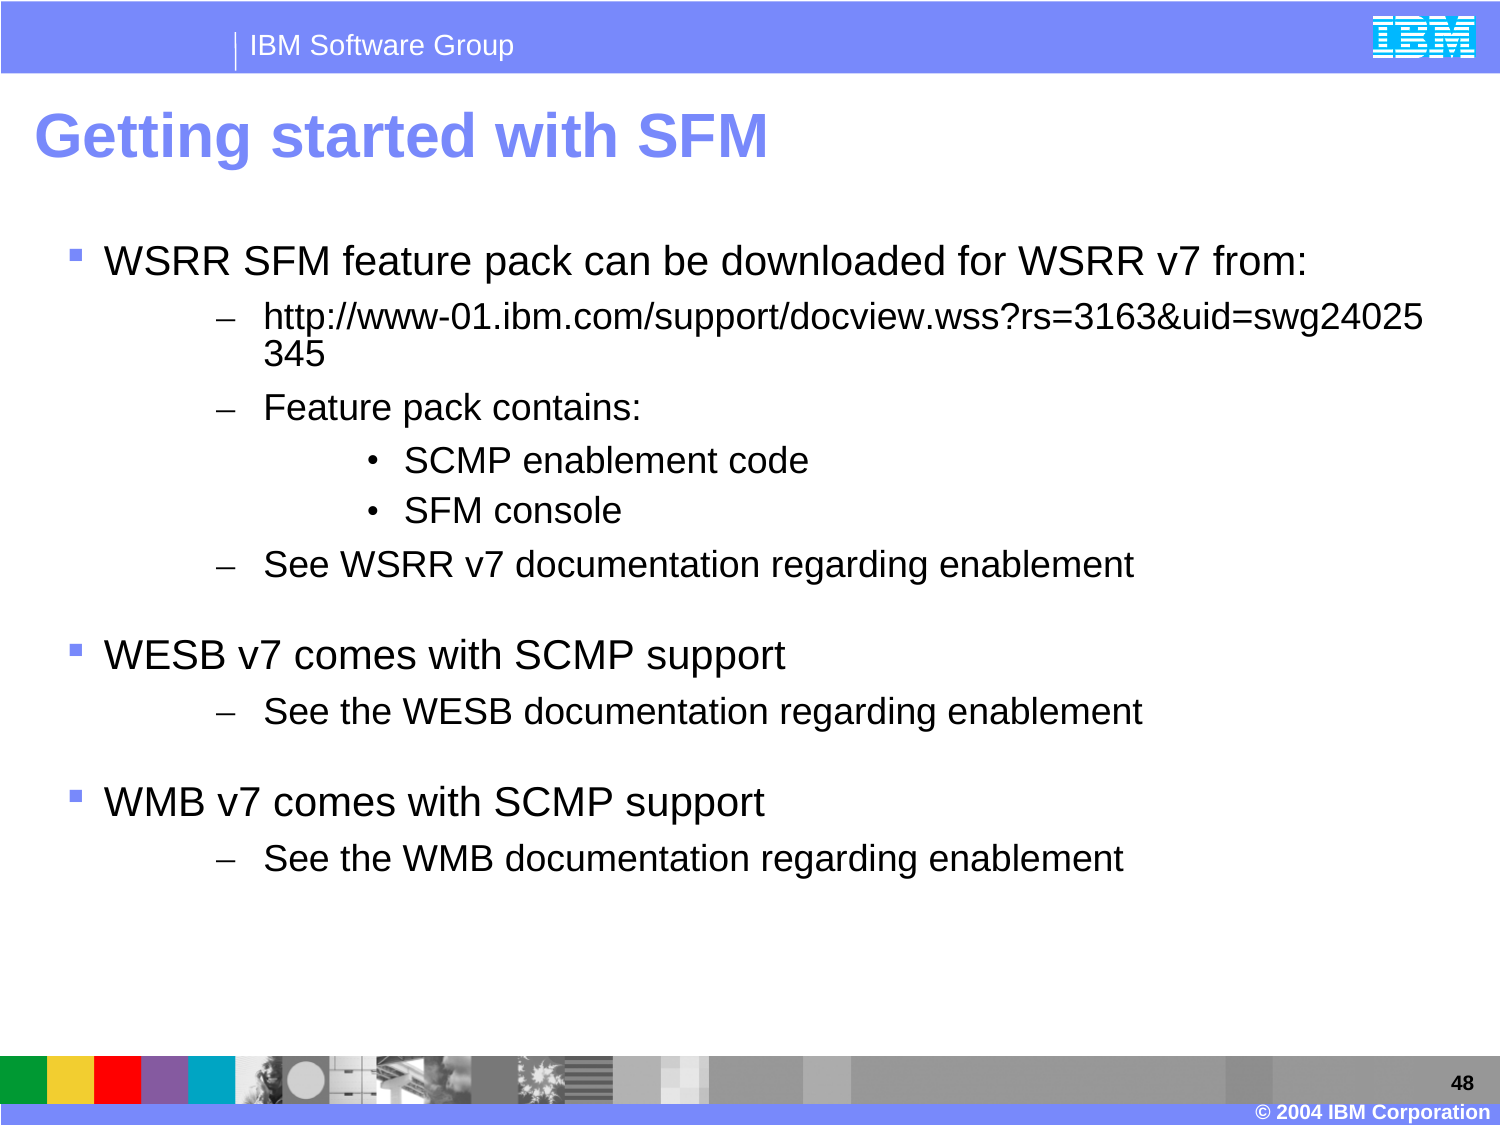

# Getting started with SFM
WSRR SFM feature pack can be downloaded for WSRR v7 from:
http://www-01.ibm.com/support/docview.wss?rs=3163&uid=swg24025345
Feature pack contains:
SCMP enablement code
SFM console
See WSRR v7 documentation regarding enablement
WESB v7 comes with SCMP support
See the WESB documentation regarding enablement
WMB v7 comes with SCMP support
See the WMB documentation regarding enablement
48